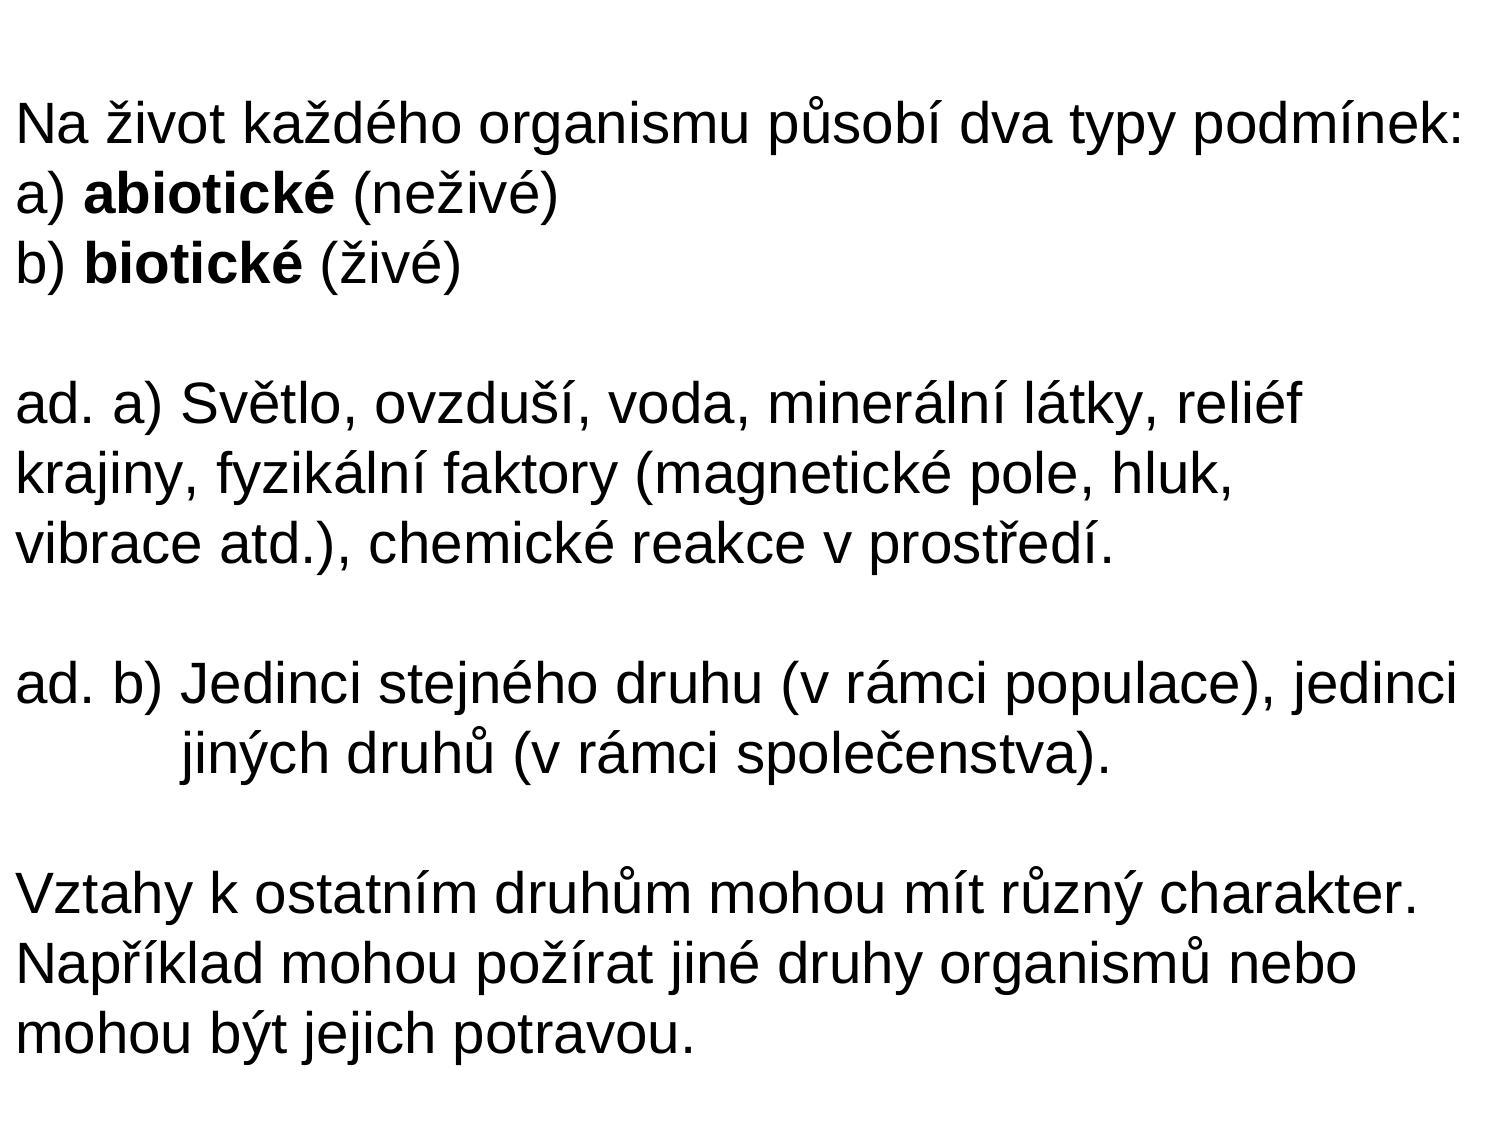

# Na život každého organismu působí dva typy podmínek: a) abiotické (neživé) b) biotické (živé) ad. a) Světlo, ovzduší, voda, minerální látky, reliéf 	krajiny, fyzikální faktory (magnetické pole, hluk, 	vibrace atd.), chemické reakce v prostředí. ad. b) Jedinci stejného druhu (v rámci populace), jedinci 	 jiných druhů (v rámci společenstva). Vztahy k ostatním druhům mohou mít různý charakter. Například mohou požírat jiné druhy organismů nebo mohou být jejich potravou.